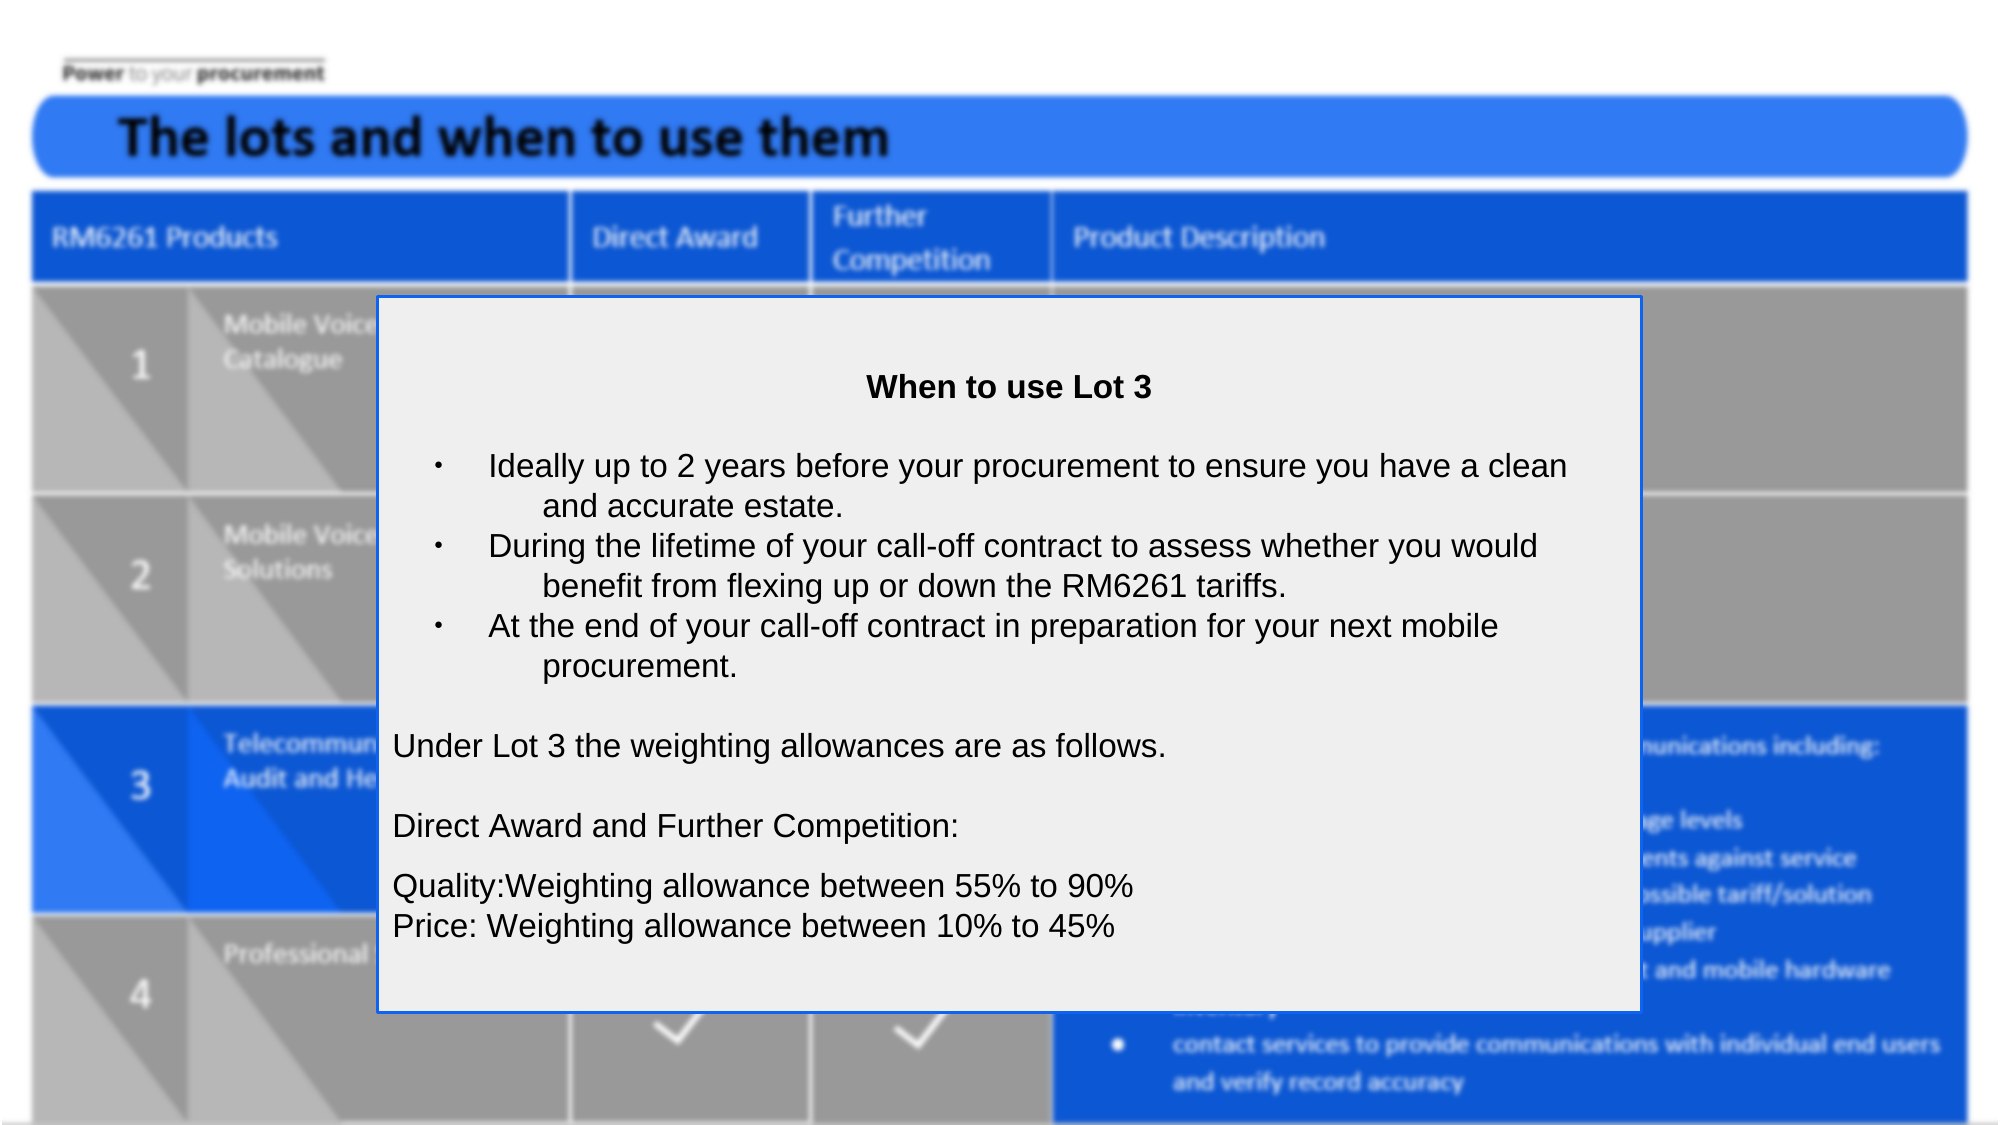

#
When to use Lot 3
Ideally up to 2 years before your procurement to ensure you have a clean and accurate estate.
During the lifetime of your call-off contract to assess whether you would benefit from flexing up or down the RM6261 tariffs.
At the end of your call-off contract in preparation for your next mobile procurement.
Under Lot 3 the weighting allowances are as follows.
Direct Award and Further Competition:
Quality:Weighting allowance between 55% to 90%
Price: Weighting allowance between 10% to 45%